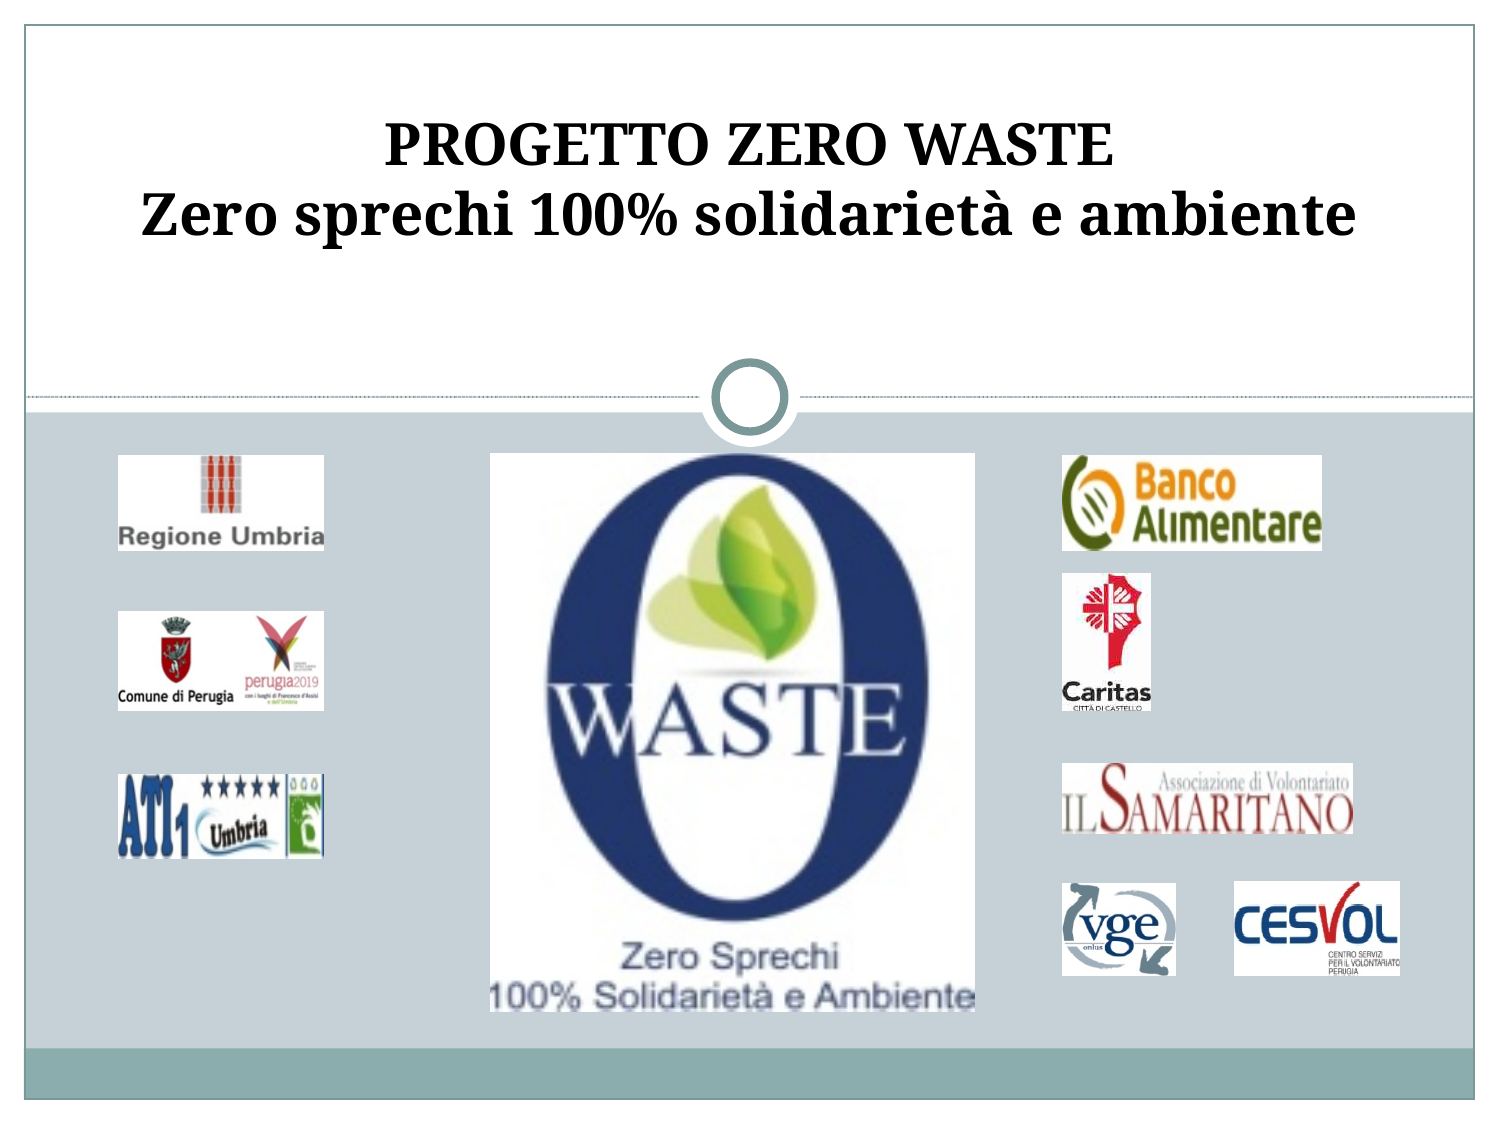

PROGETTO ZERO WASTE
Zero sprechi 100% solidarietà e ambiente